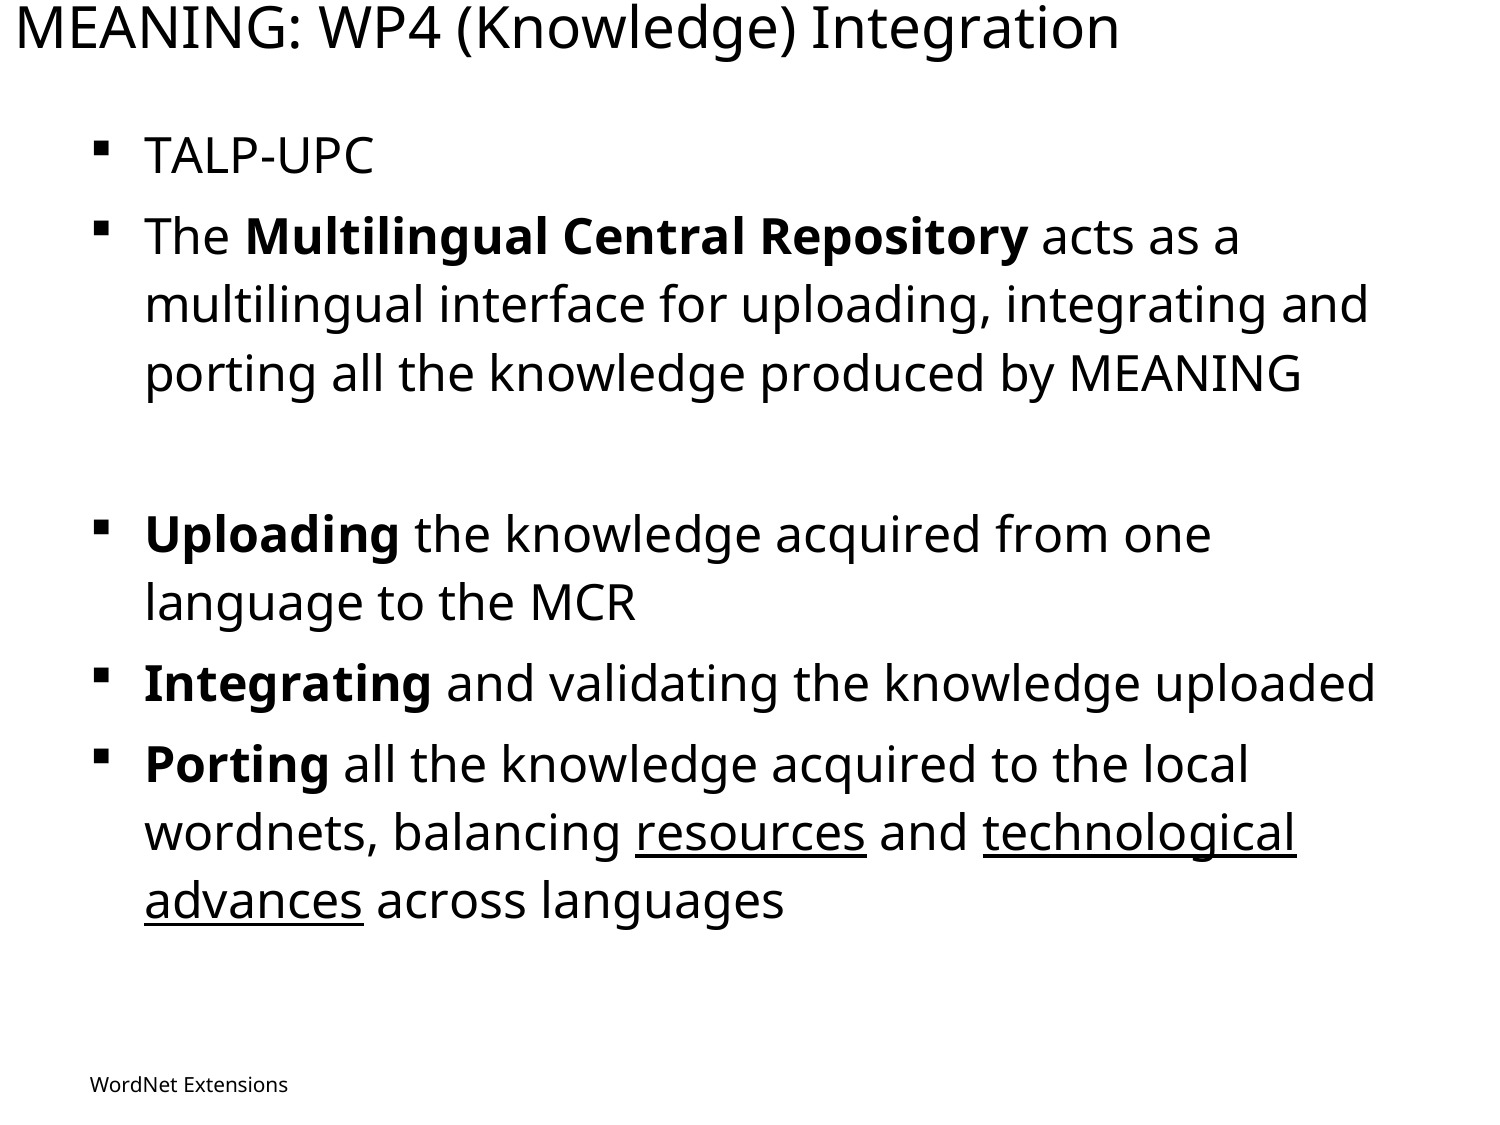

# MEANING: WP4 (Knowledge) Integration
TALP-UPC
The Multilingual Central Repository acts as a multilingual interface for uploading, integrating and porting all the knowledge produced by MEANING
Uploading the knowledge acquired from one language to the MCR
Integrating and validating the knowledge uploaded
Porting all the knowledge acquired to the local wordnets, balancing resources and technological advances across languages